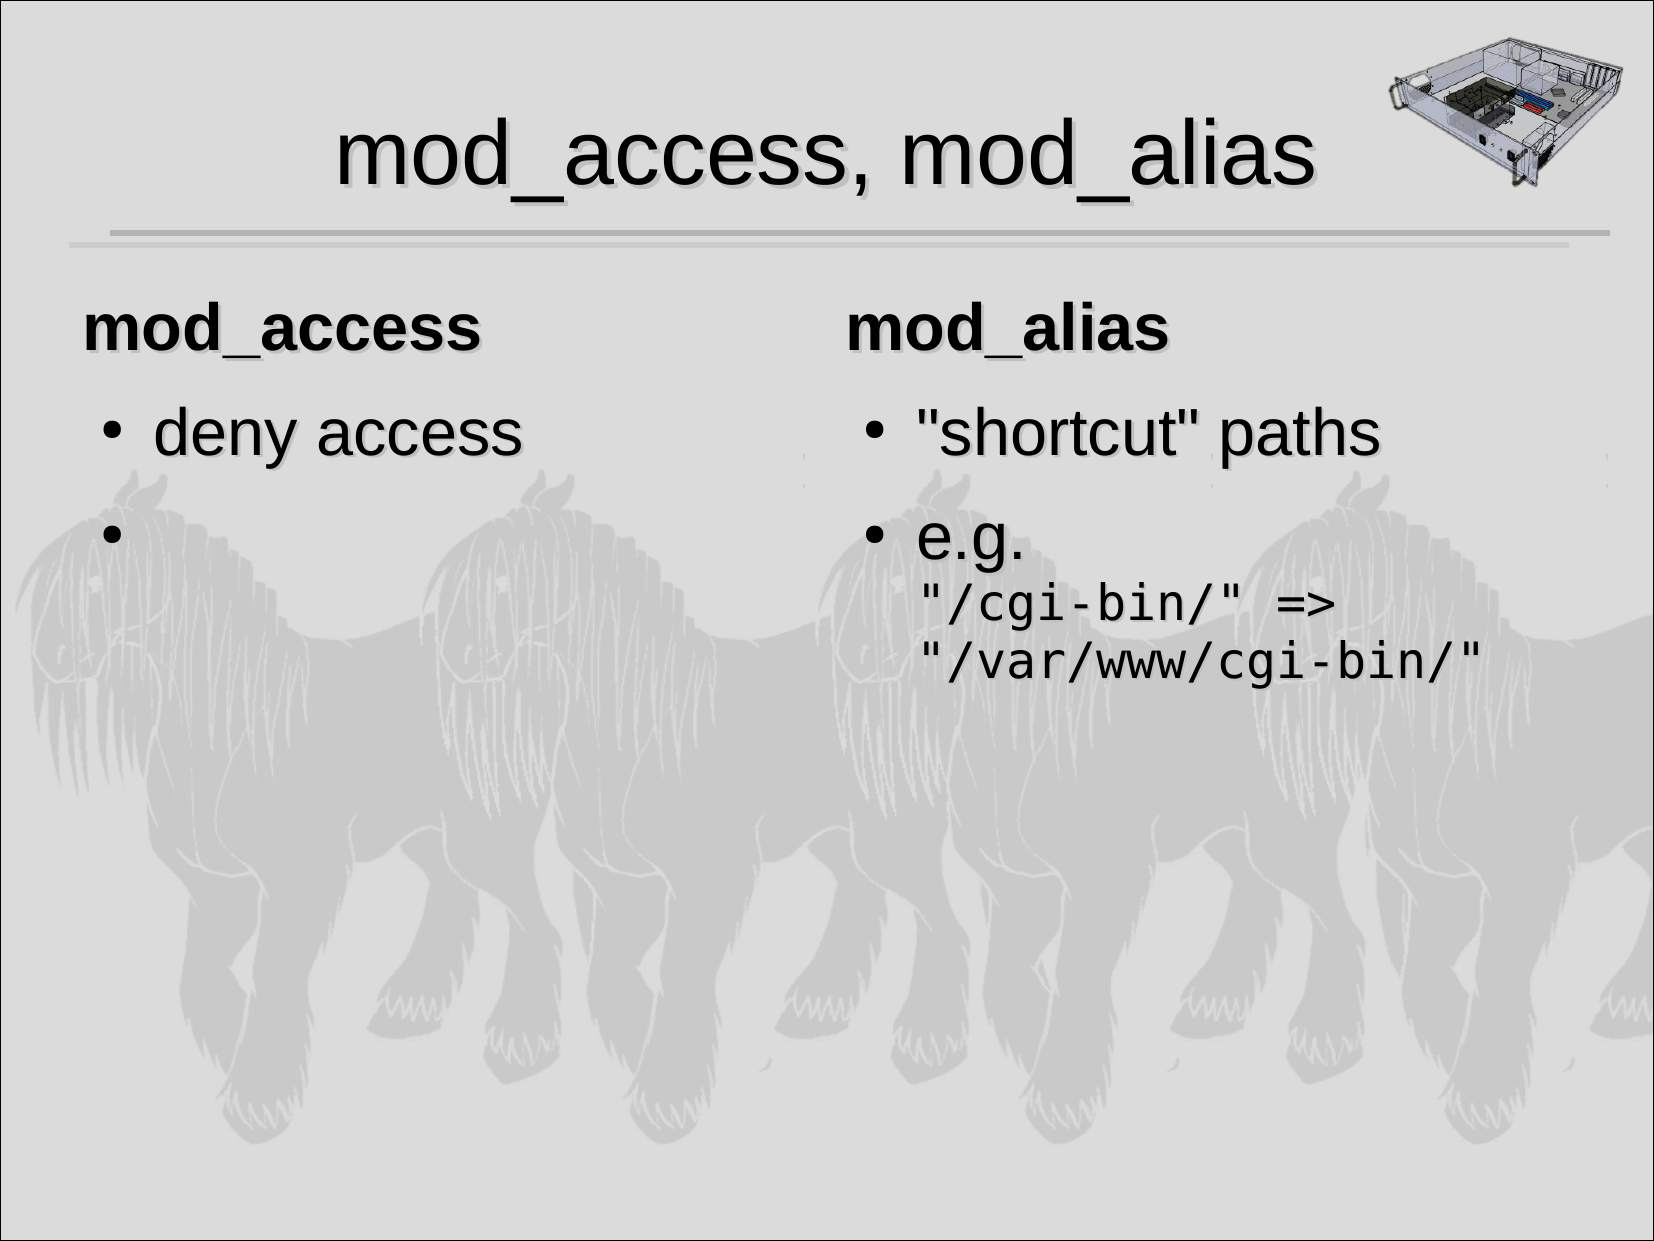

# mod_access, mod_alias
mod_access
deny access
mod_alias
"shortcut" paths
e.g.
"/cgi-bin/" =>
"/var/www/cgi-bin/"